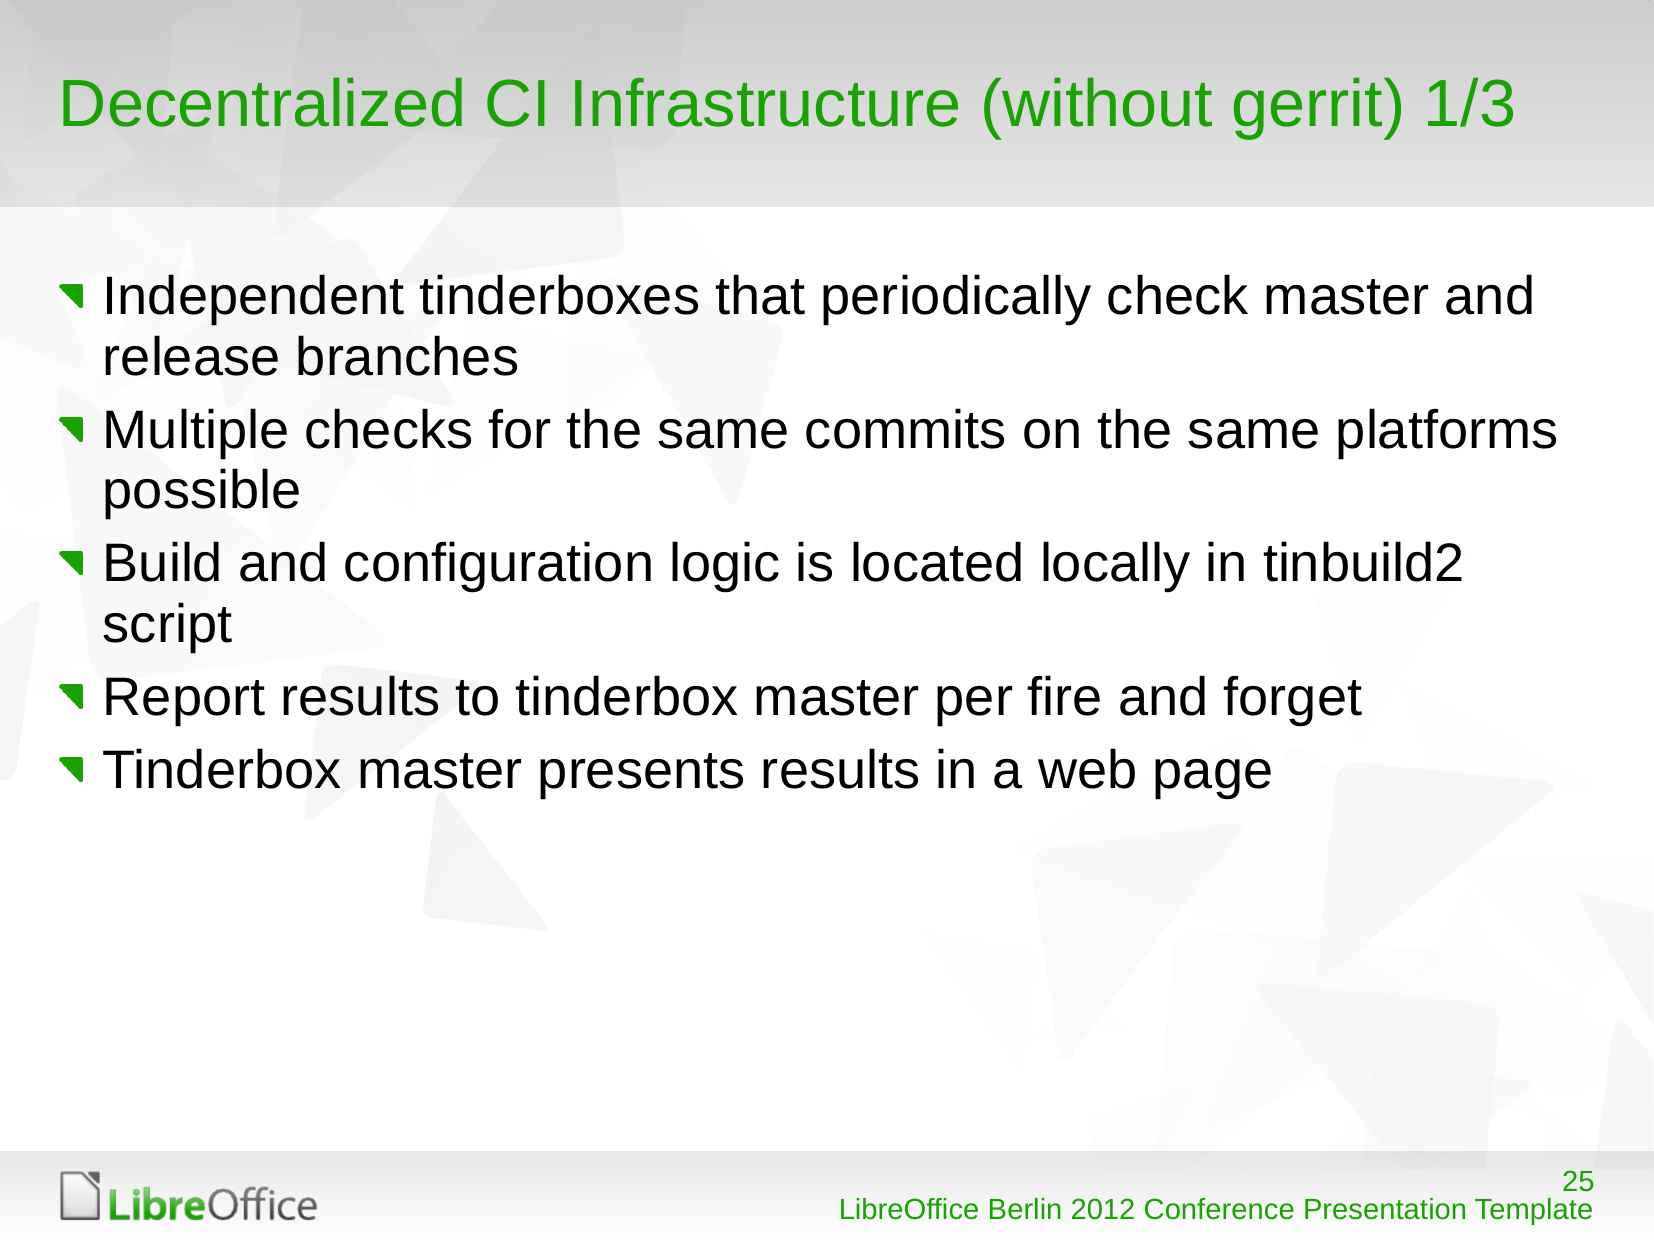

# Decentralized CI Infrastructure (without gerrit) 1/3
Independent tinderboxes that periodically check master and release branches
Multiple checks for the same commits on the same platforms possible
Build and configuration logic is located locally in tinbuild2 script
Report results to tinderbox master per fire and forget
Tinderbox master presents results in a web page
25
LibreOffice Berlin 2012 Conference Presentation Template